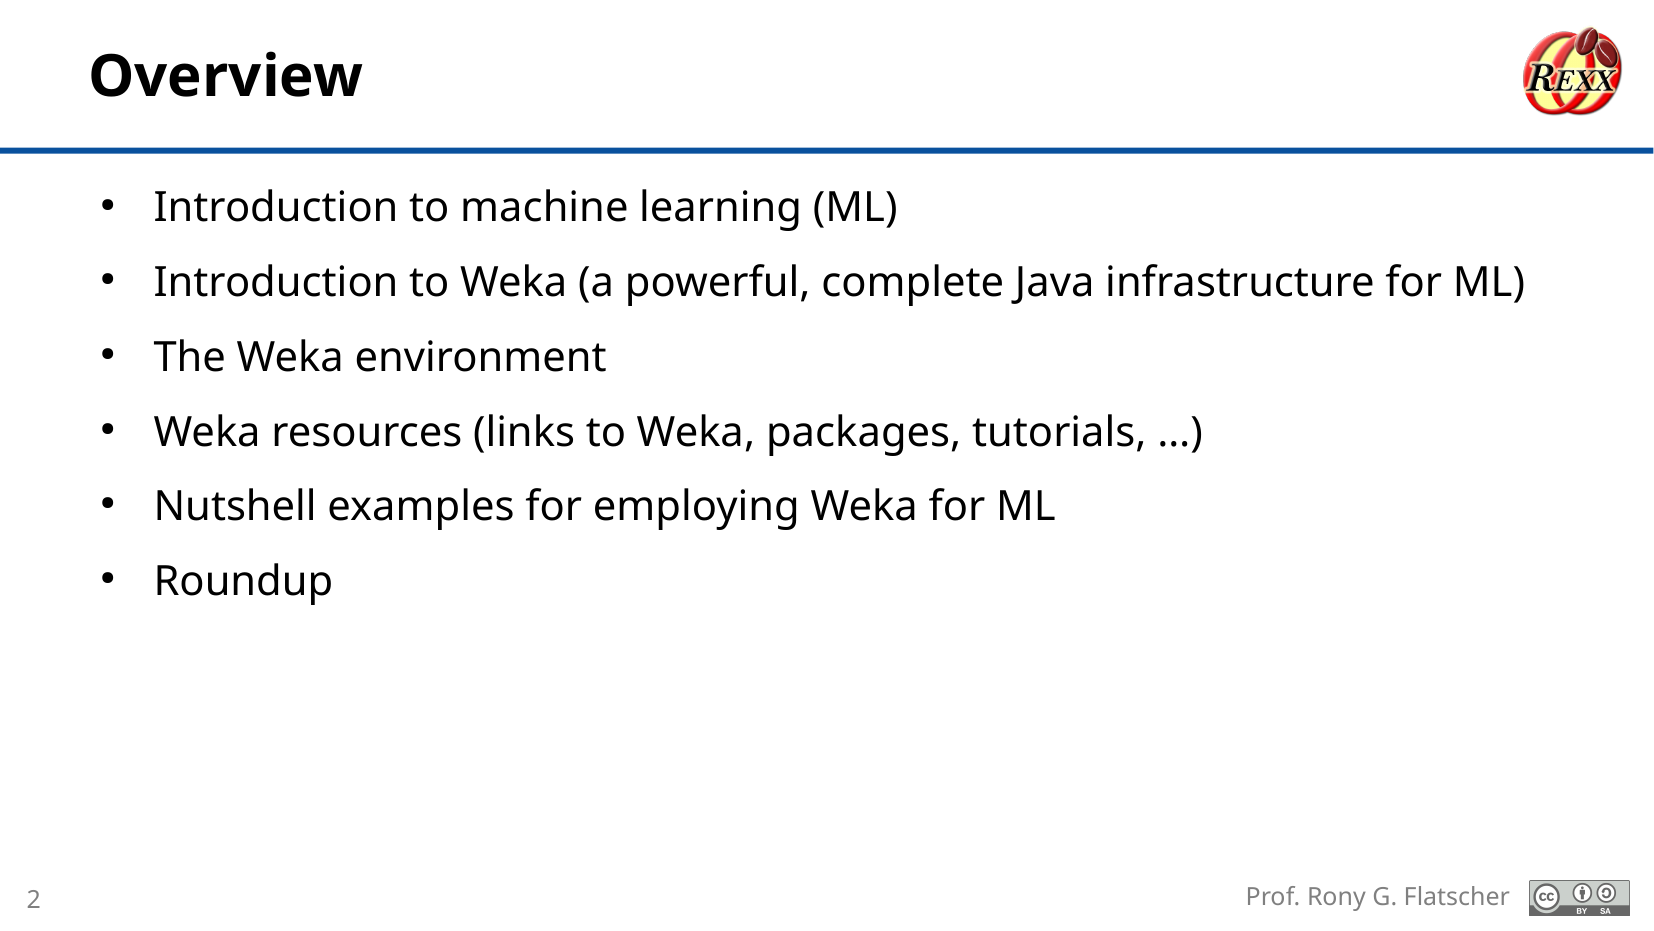

# Overview
Introduction to machine learning (ML)
Introduction to Weka (a powerful, complete Java infrastructure for ML)
The Weka environment
Weka resources (links to Weka, packages, tutorials, …)
Nutshell examples for employing Weka for ML
Roundup